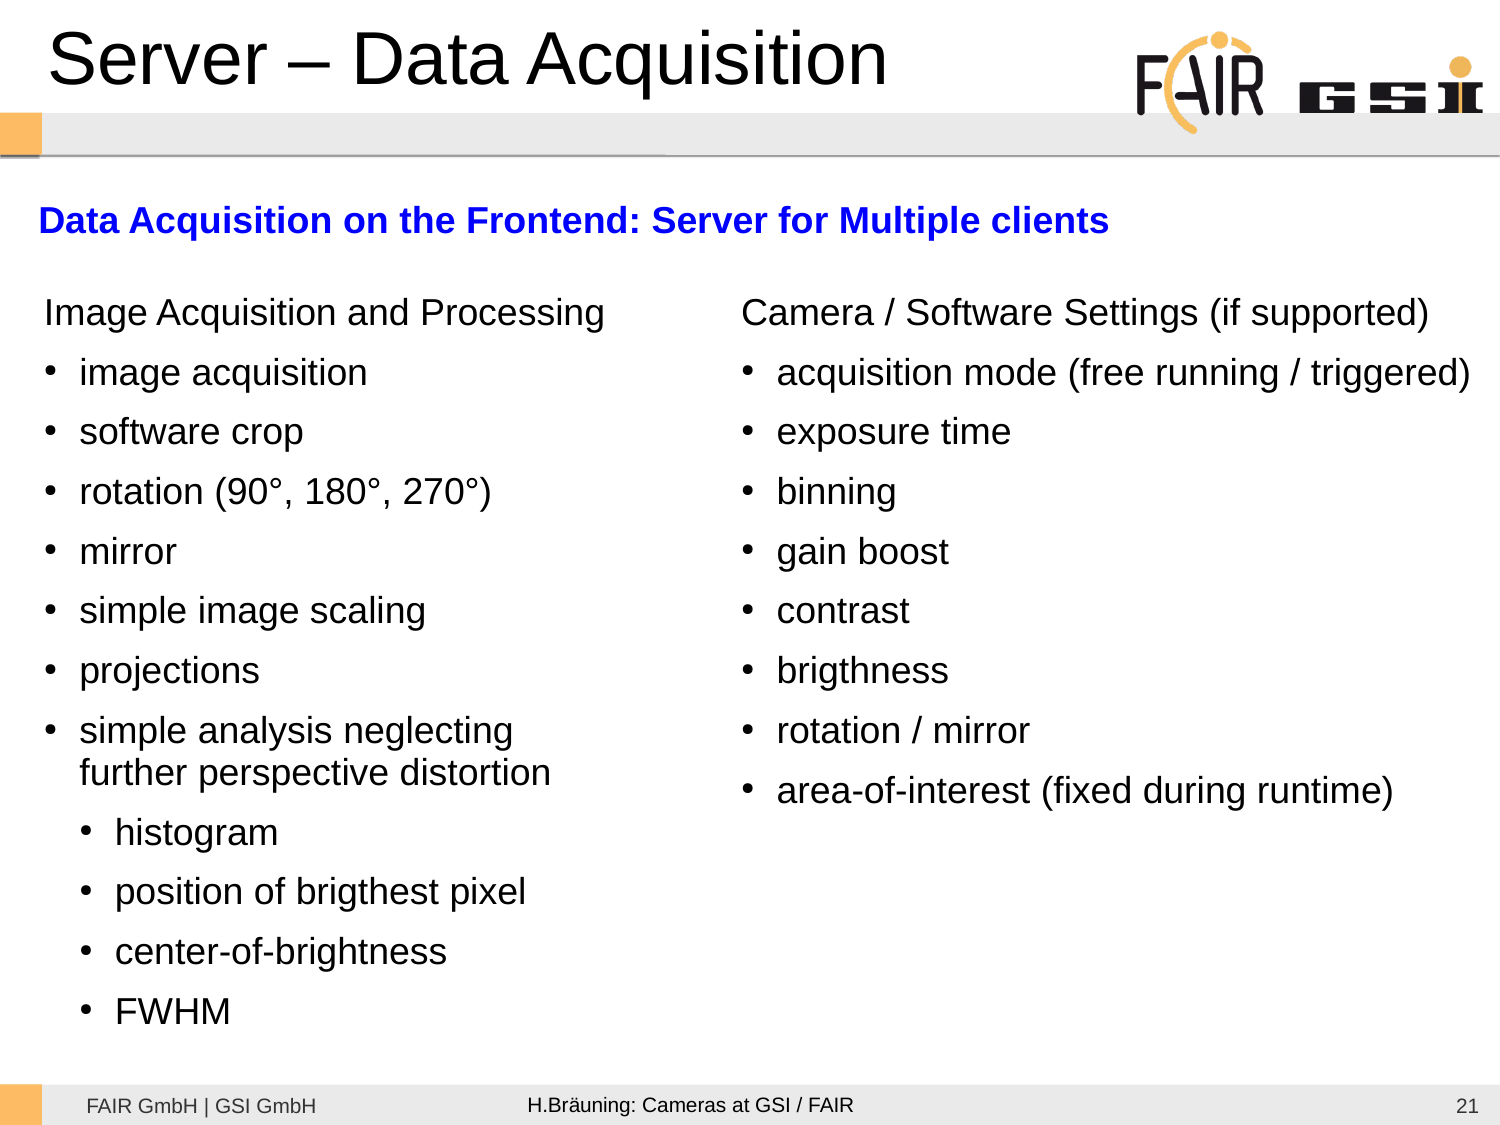

# Server – Data Acquisition
Data Acquisition on the Frontend: Server for Multiple clients
Image Acquisition and Processing
image acquisition
software crop
rotation (90°, 180°, 270°)
mirror
simple image scaling
projections
simple analysis neglecting further perspective distortion
histogram
position of brigthest pixel
center-of-brightness
FWHM
Camera / Software Settings (if supported)
acquisition mode (free running / triggered)
exposure time
binning
gain boost
contrast
brigthness
rotation / mirror
area-of-interest (fixed during runtime)
21
Harald Bräuning / GSI